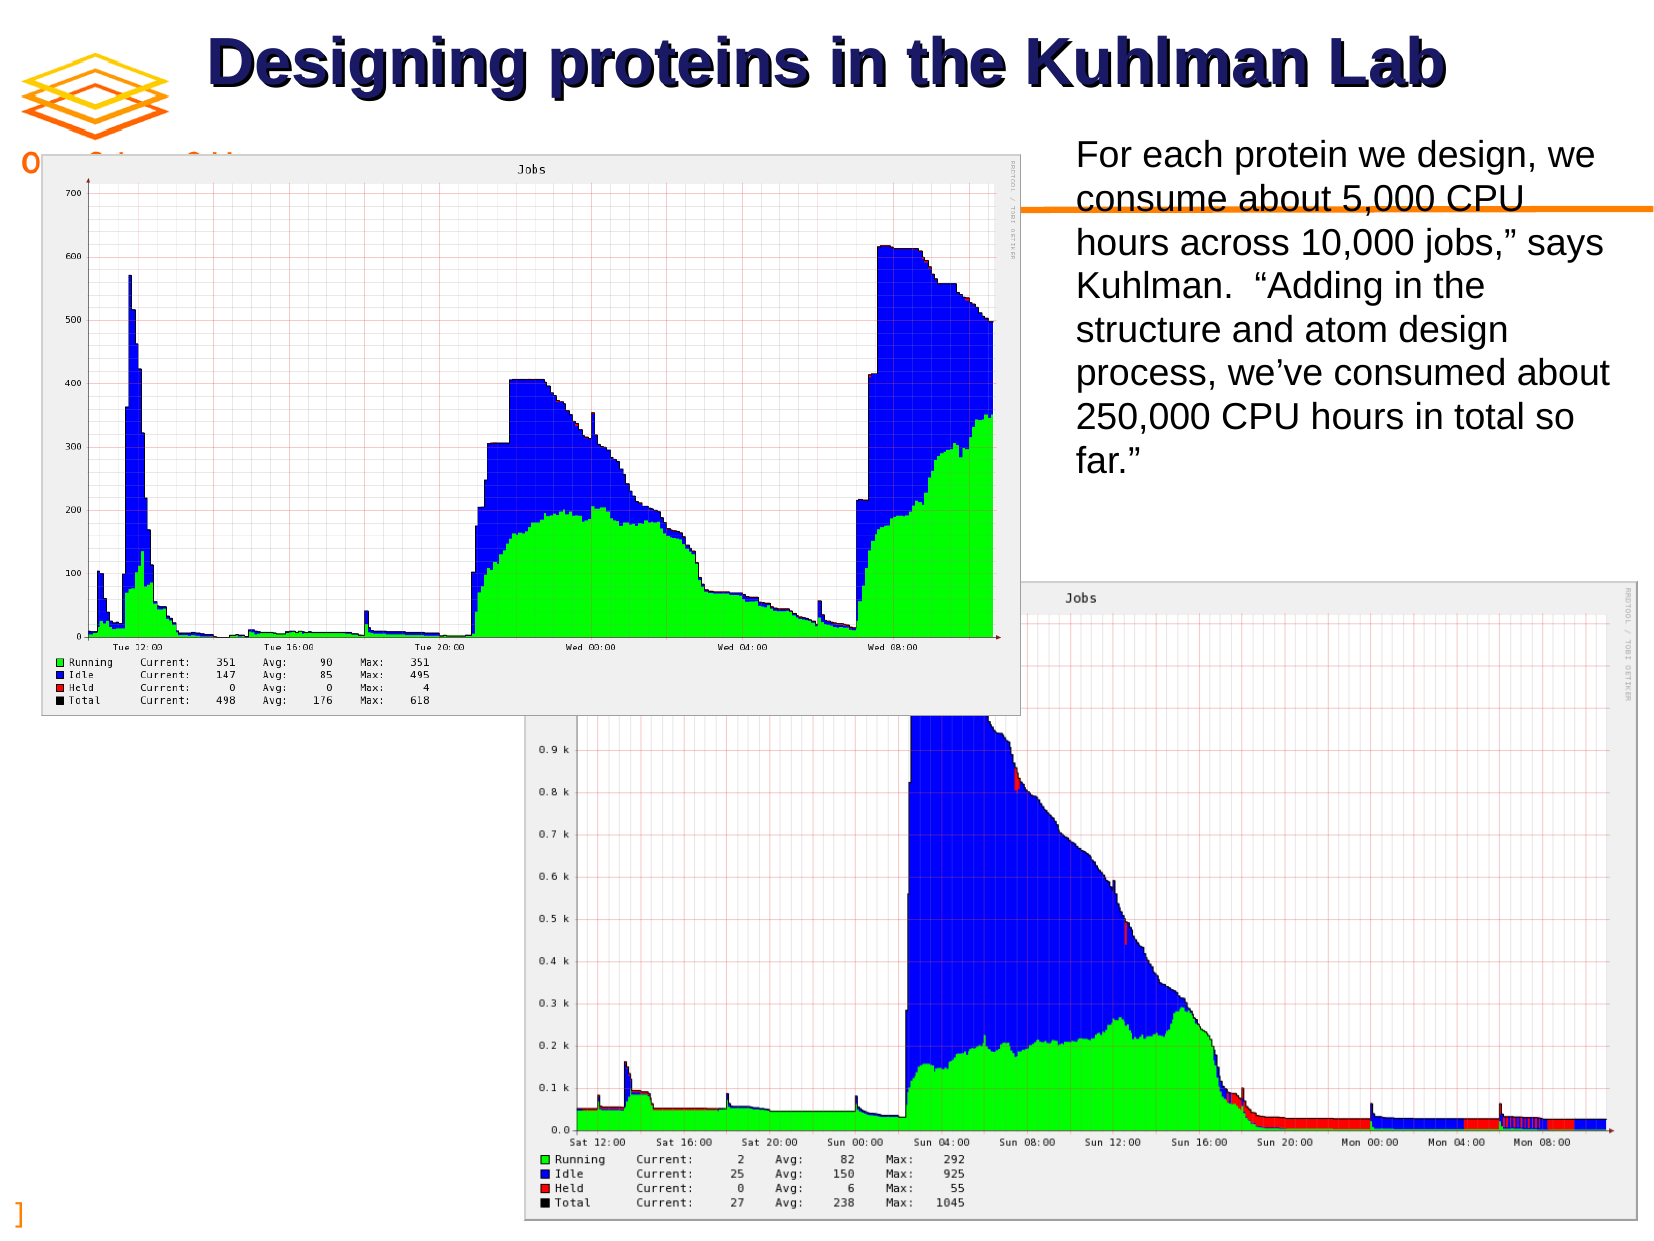

Designing proteins in the Kuhlman Lab
For each protein we design, we consume about 5,000 CPU hours across 10,000 jobs,” says Kuhlman.  “Adding in the structure and atom design process, we’ve consumed about 250,000 CPU hours in total so far.”